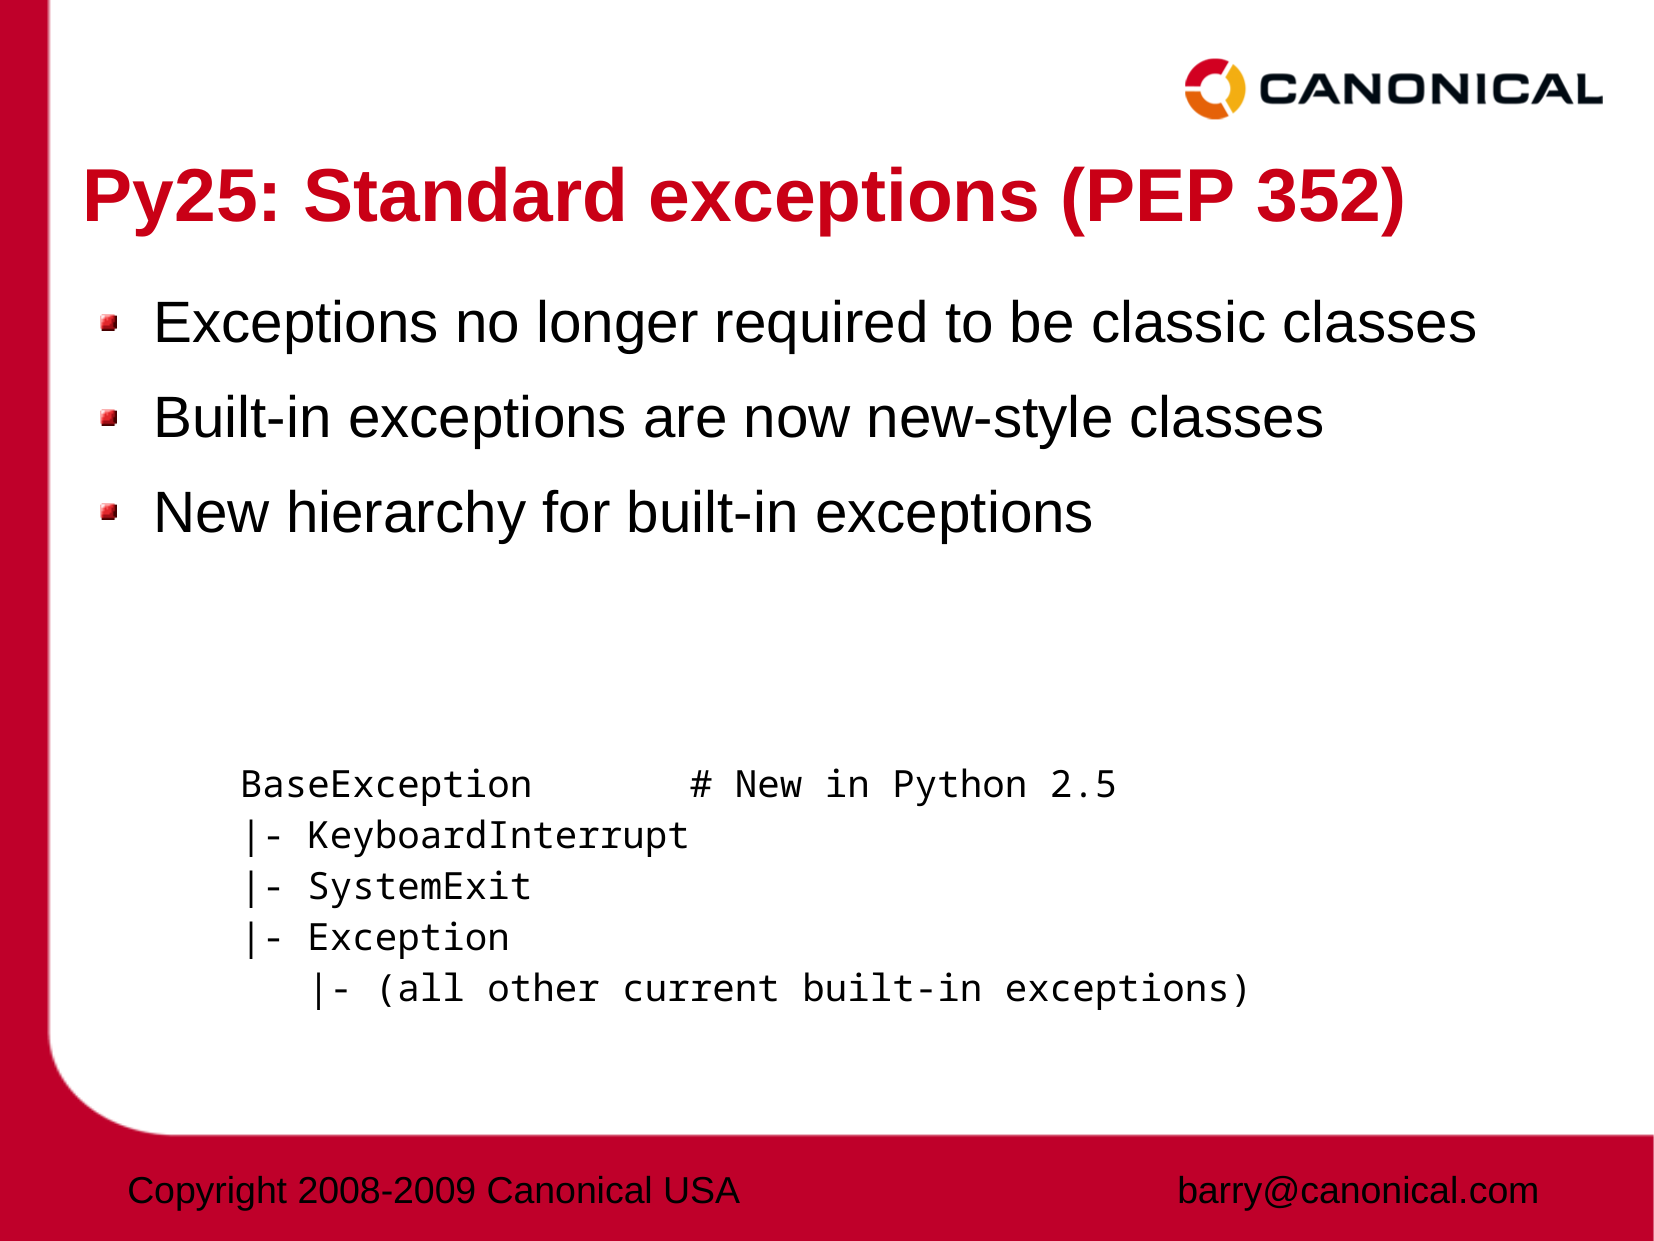

# Py25: Standard exceptions (PEP 352)
Exceptions no longer required to be classic classes
Built-in exceptions are now new-style classes
New hierarchy for built-in exceptions
BaseException # New in Python 2.5
|- KeyboardInterrupt
|- SystemExit
|- Exception
 |- (all other current built-in exceptions)